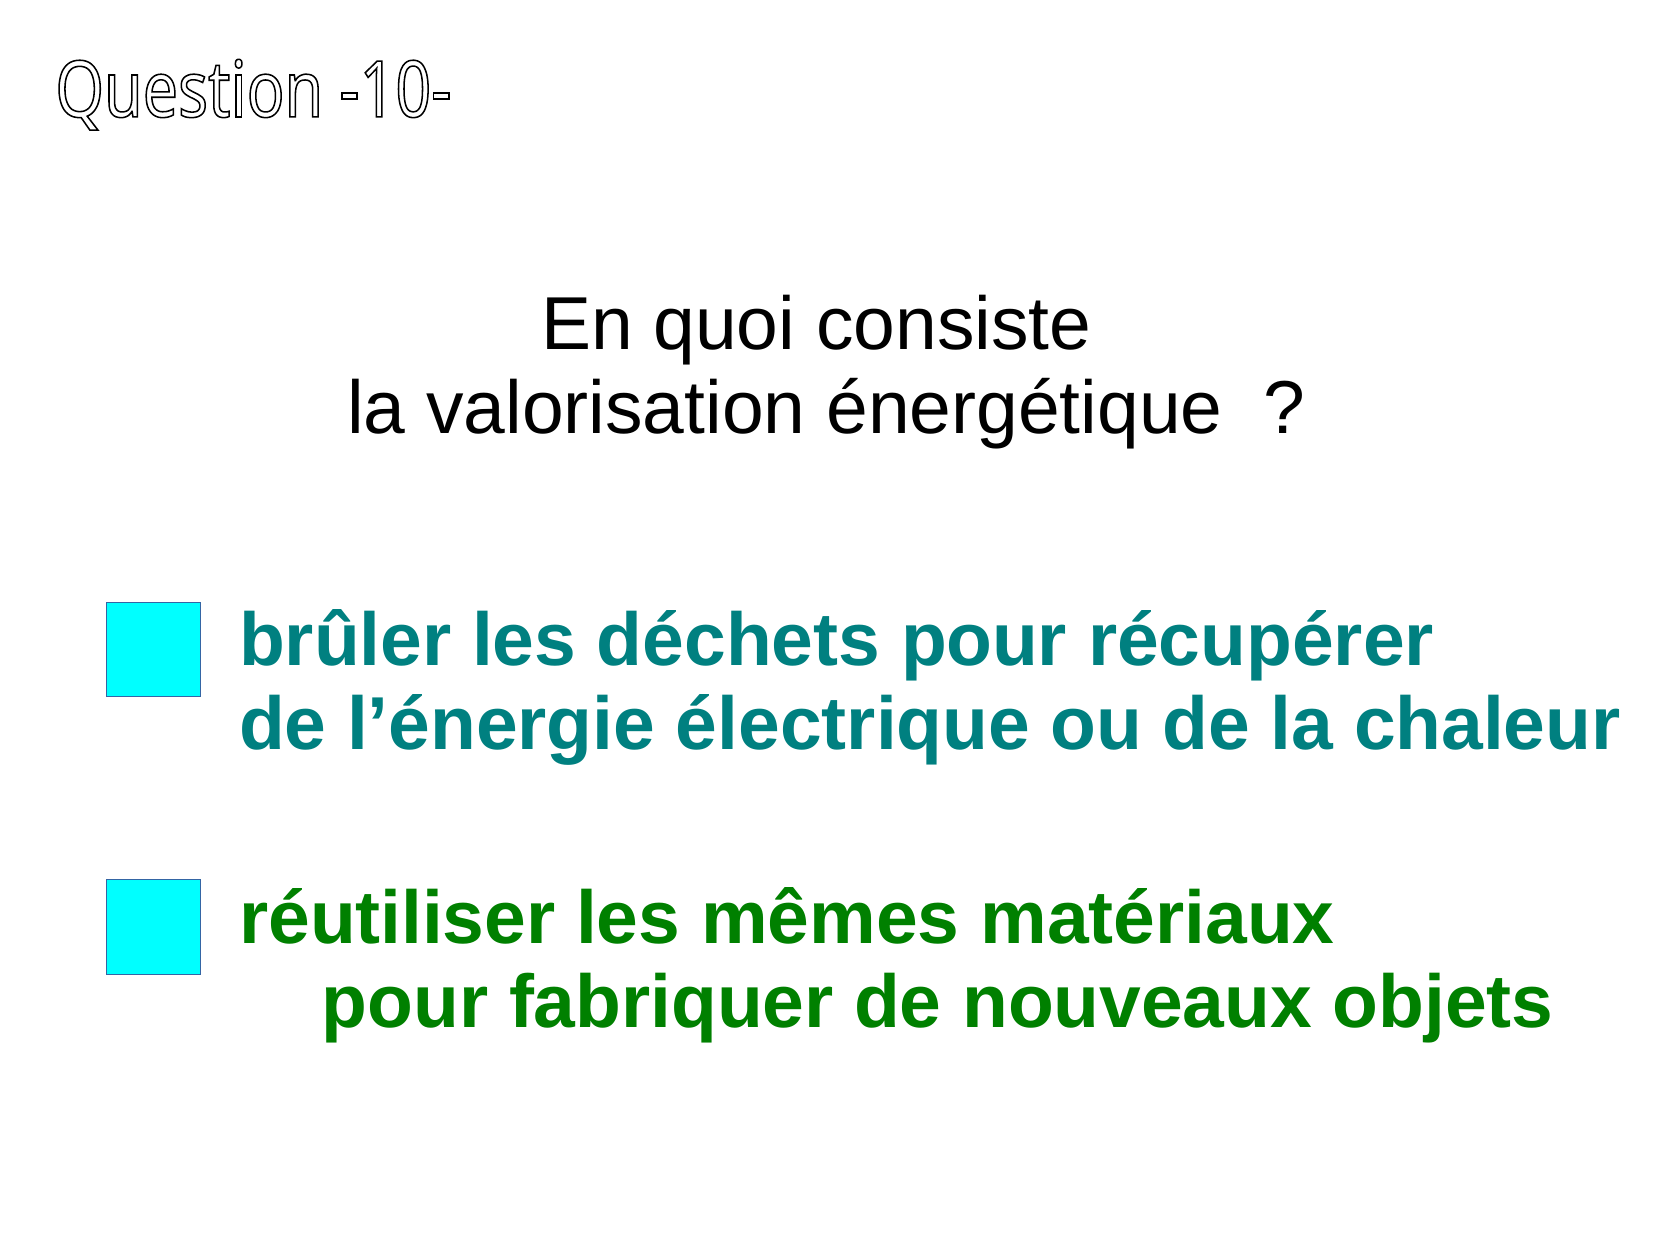

Question -10-
# En quoi consiste la valorisation énergétique  ?
brûler les déchets pour récupérer
de l’énergie électrique ou de la chaleur
réutiliser les mêmes matériaux
 pour fabriquer de nouveaux objets